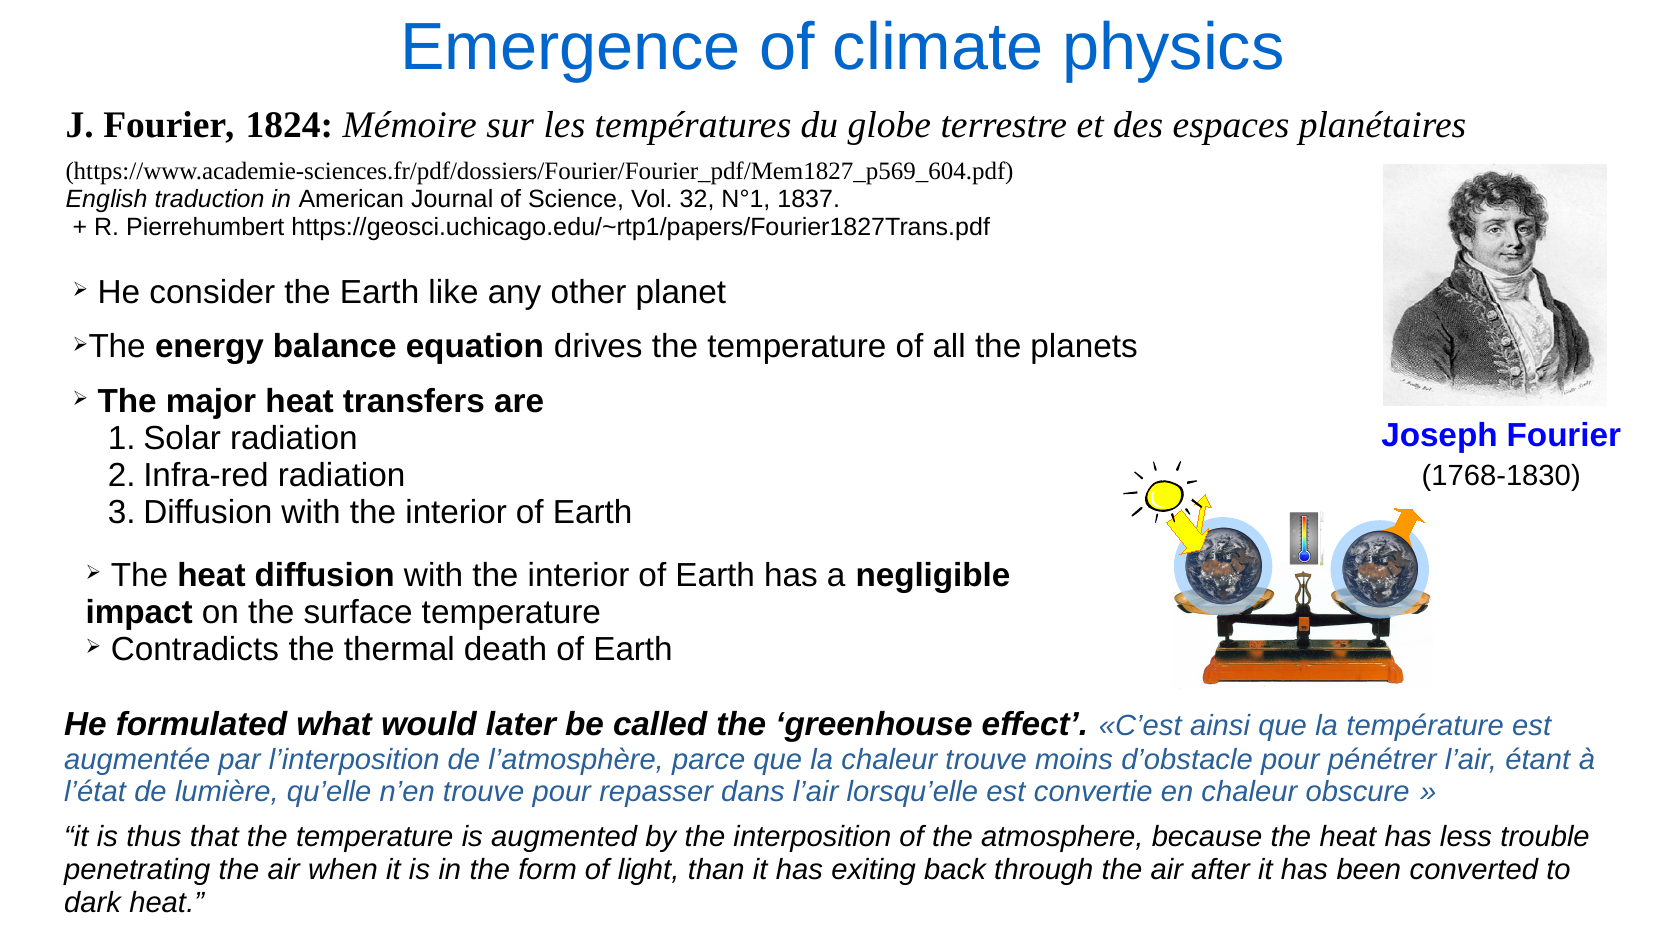

# Emergence of climate physics
J. Fourier, 1824: Mémoire sur les températures du globe terrestre et des espaces planétaires
(https://www.academie-sciences.fr/pdf/dossiers/Fourier/Fourier_pdf/Mem1827_p569_604.pdf)
English traduction in American Journal of Science, Vol. 32, N°1, 1837.
 + R. Pierrehumbert https://geosci.uchicago.edu/~rtp1/papers/Fourier1827Trans.pdf
 He consider the Earth like any other planet
The energy balance equation drives the temperature of all the planets
 The major heat transfers are
Solar radiation
Infra-red radiation
Diffusion with the interior of Earth
Joseph Fourier
(1768-1830)
He formulated what would later be called the ‘greenhouse effect’. «C’est ainsi que la température est augmentée par l’interposition de l’atmosphère, parce que la chaleur trouve moins d’obstacle pour pénétrer l’air, étant à l’état de lumière, qu’elle n’en trouve pour repasser dans l’air lorsqu’elle est convertie en chaleur obscure »
“it is thus that the temperature is augmented by the interposition of the atmosphere, because the heat has less trouble penetrating the air when it is in the form of light, than it has exiting back through the air after it has been converted to dark heat.”
 The heat diffusion with the interior of Earth has a negligible impact on the surface temperature
 Contradicts the thermal death of Earth